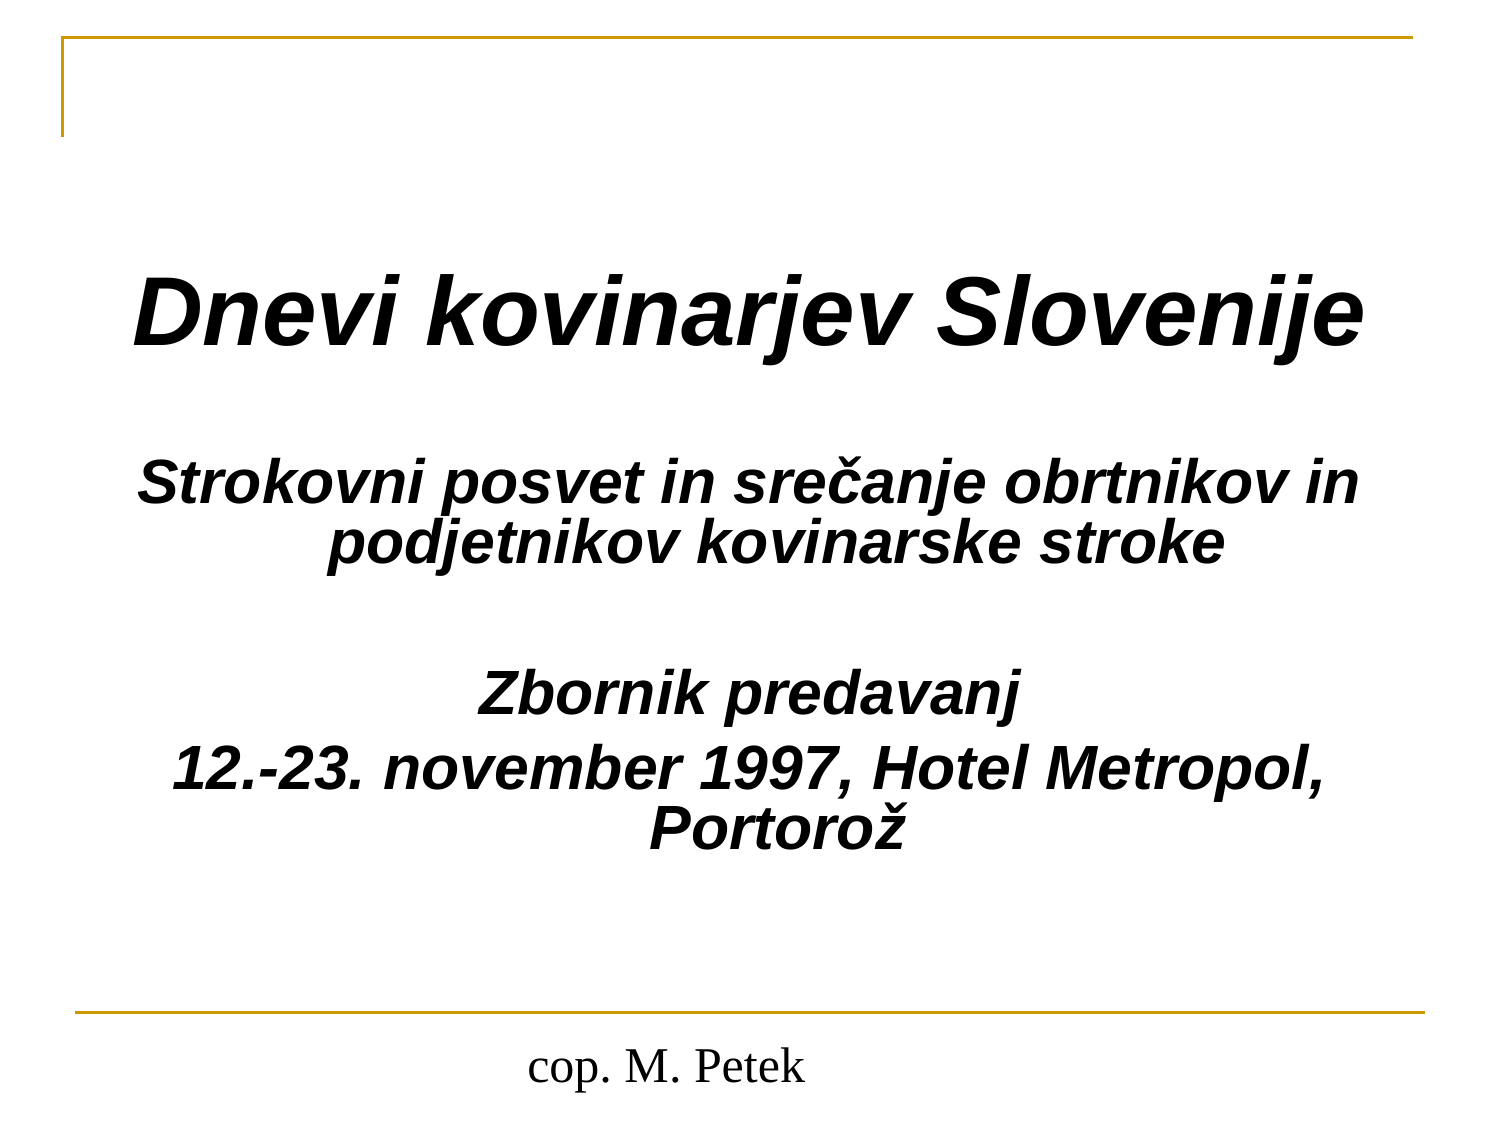

# Dnevi kovinarjev Slovenije
Strokovni posvet in srečanje obrtnikov in podjetnikov kovinarske stroke
Zbornik predavanj
12.-23. november 1997, Hotel Metropol, Portorož
cop. M. Petek